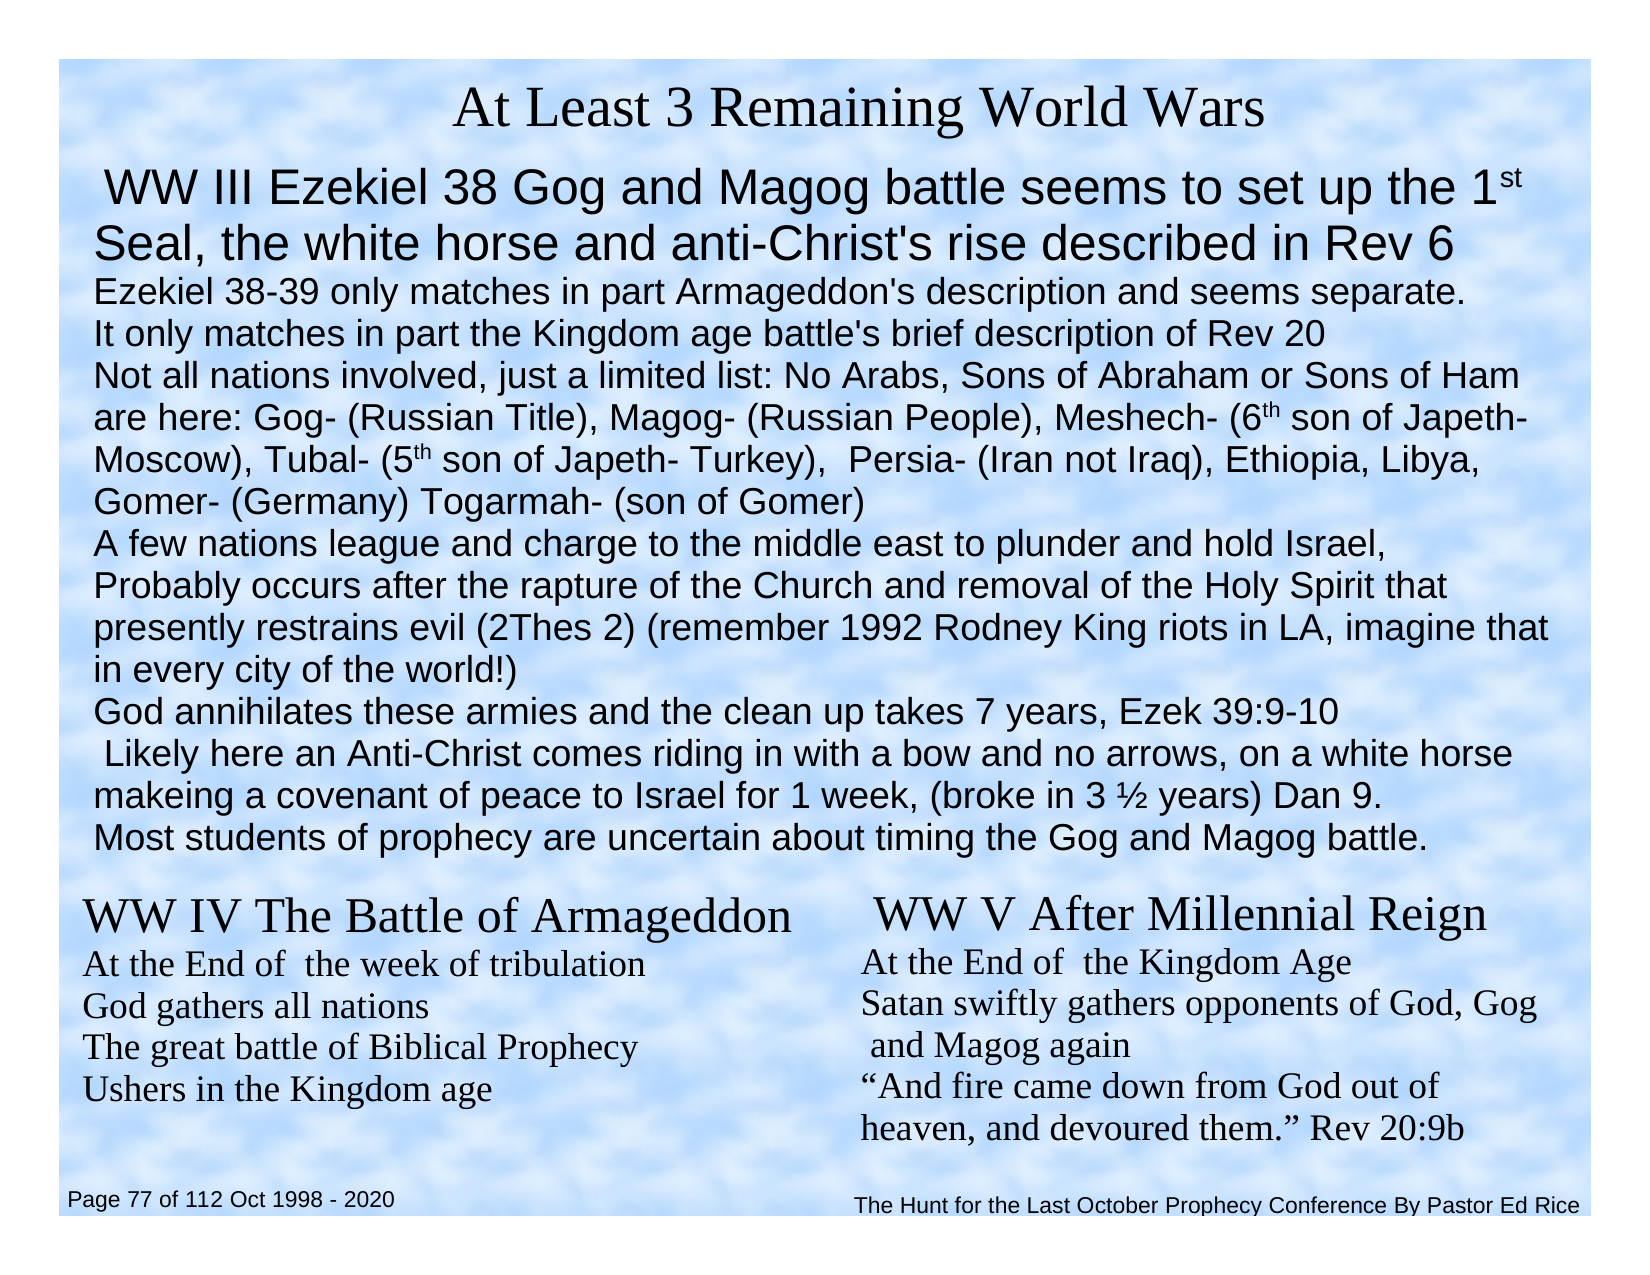

# At Least 3 Remaining World Wars
 WW III Ezekiel 38 Gog and Magog battle seems to set up the 1st Seal, the white horse and anti-Christ's rise described in Rev 6
Ezekiel 38-39 only matches in part Armageddon's description and seems separate.
It only matches in part the Kingdom age battle's brief description of Rev 20
Not all nations involved, just a limited list: No Arabs, Sons of Abraham or Sons of Ham are here: Gog- (Russian Title), Magog- (Russian People), Meshech- (6th son of Japeth- Moscow), Tubal- (5th son of Japeth- Turkey), Persia- (Iran not Iraq), Ethiopia, Libya, Gomer- (Germany) Togarmah- (son of Gomer)
A few nations league and charge to the middle east to plunder and hold Israel,
Probably occurs after the rapture of the Church and removal of the Holy Spirit that presently restrains evil (2Thes 2) (remember 1992 Rodney King riots in LA, imagine that in every city of the world!)
God annihilates these armies and the clean up takes 7 years, Ezek 39:9-10
 Likely here an Anti-Christ comes riding in with a bow and no arrows, on a white horse makeing a covenant of peace to Israel for 1 week, (broke in 3 ½ years) Dan 9.
Most students of prophecy are uncertain about timing the Gog and Magog battle.
 WW V After Millennial Reign
At the End of the Kingdom Age
Satan swiftly gathers opponents of God, Gog and Magog again
“And fire came down from God out of heaven, and devoured them.” Rev 20:9b
WW IV The Battle of Armageddon
At the End of the week of tribulation
God gathers all nations
The great battle of Biblical Prophecy
Ushers in the Kingdom age